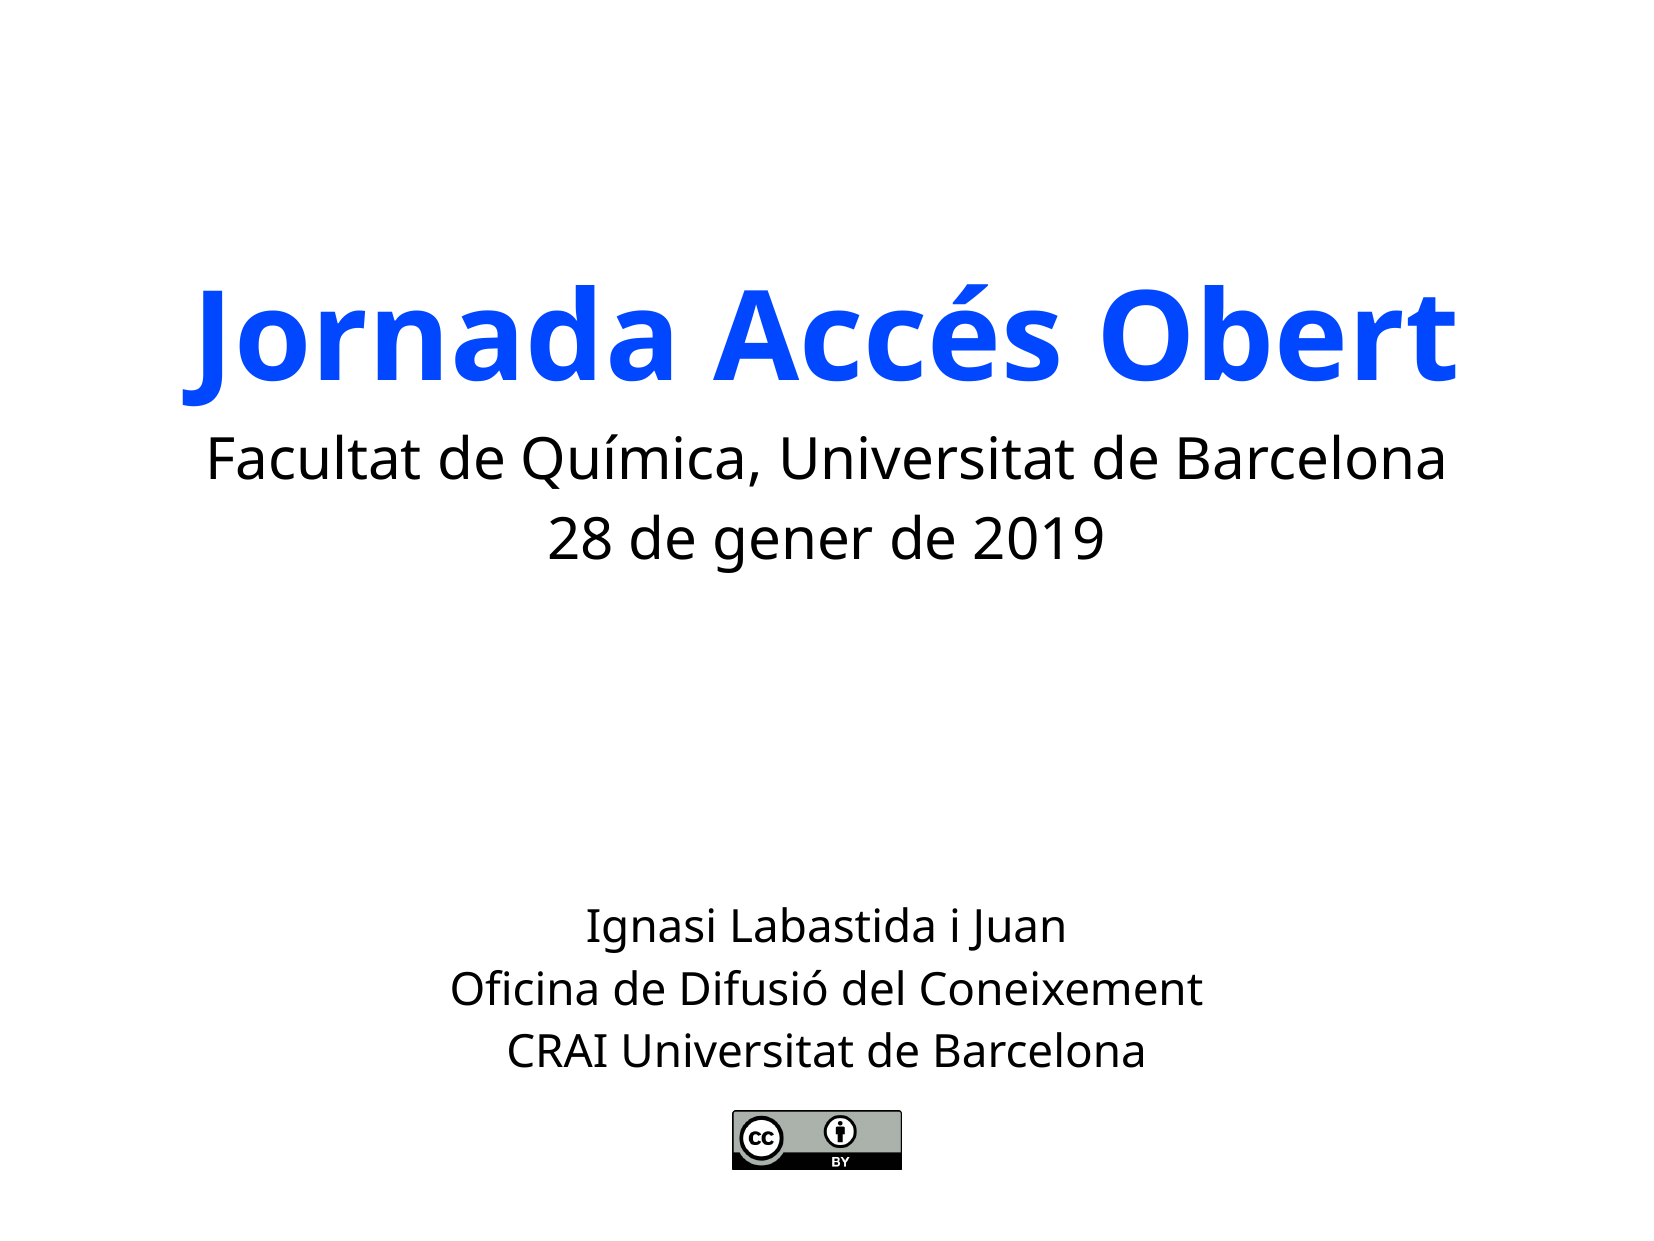

# Jornada Accés Obert
Facultat de Química, Universitat de Barcelona
28 de gener de 2019
Ignasi Labastida i Juan
Oficina de Difusió del Coneixement
CRAI Universitat de Barcelona